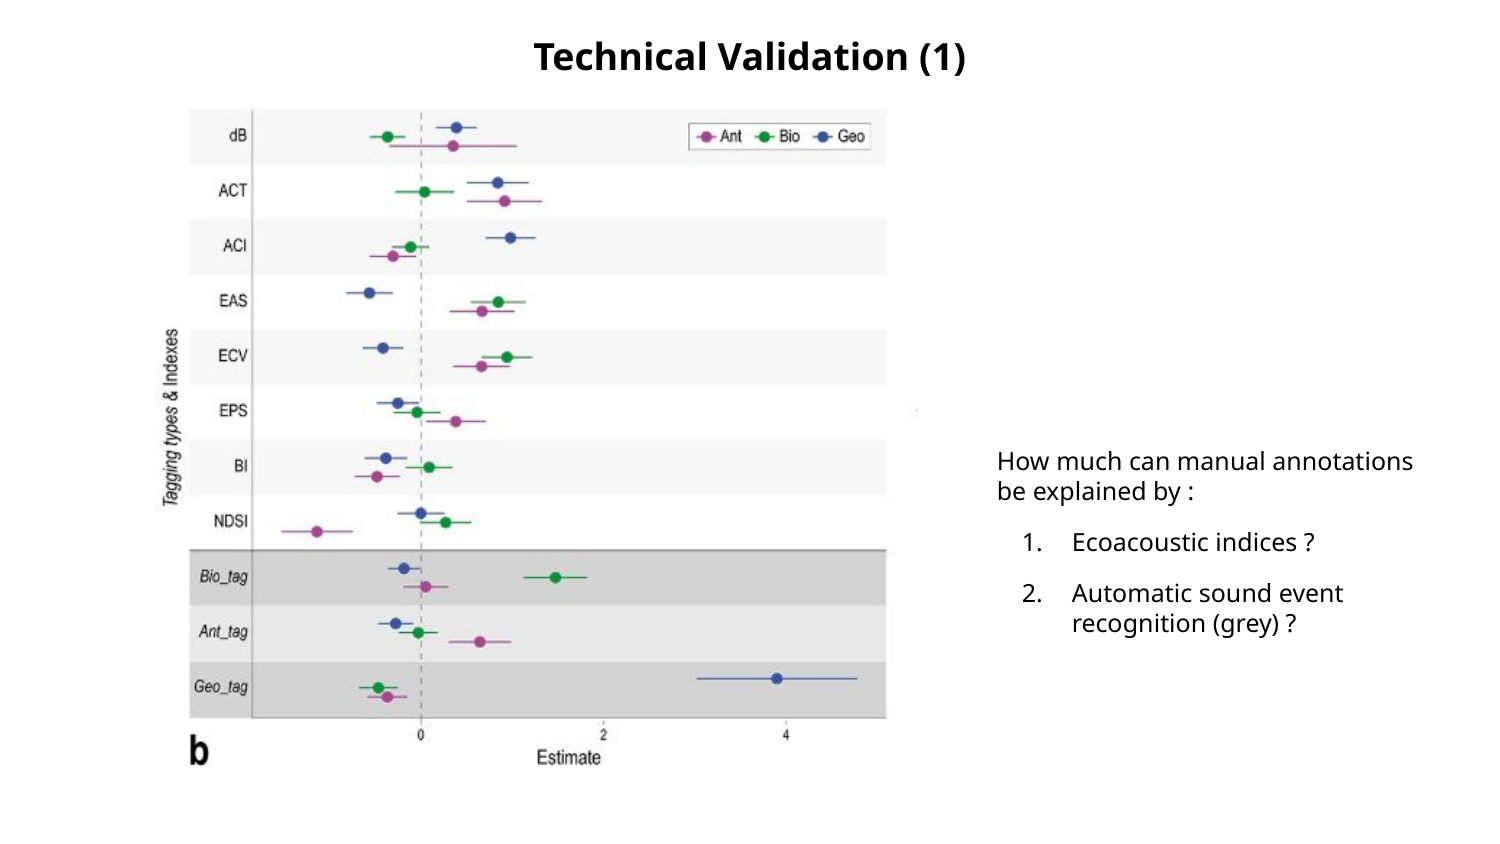

Technical Validation (1)
How much can manual annotations be explained by :
Ecoacoustic indices ?
Automatic sound event recognition (grey) ?